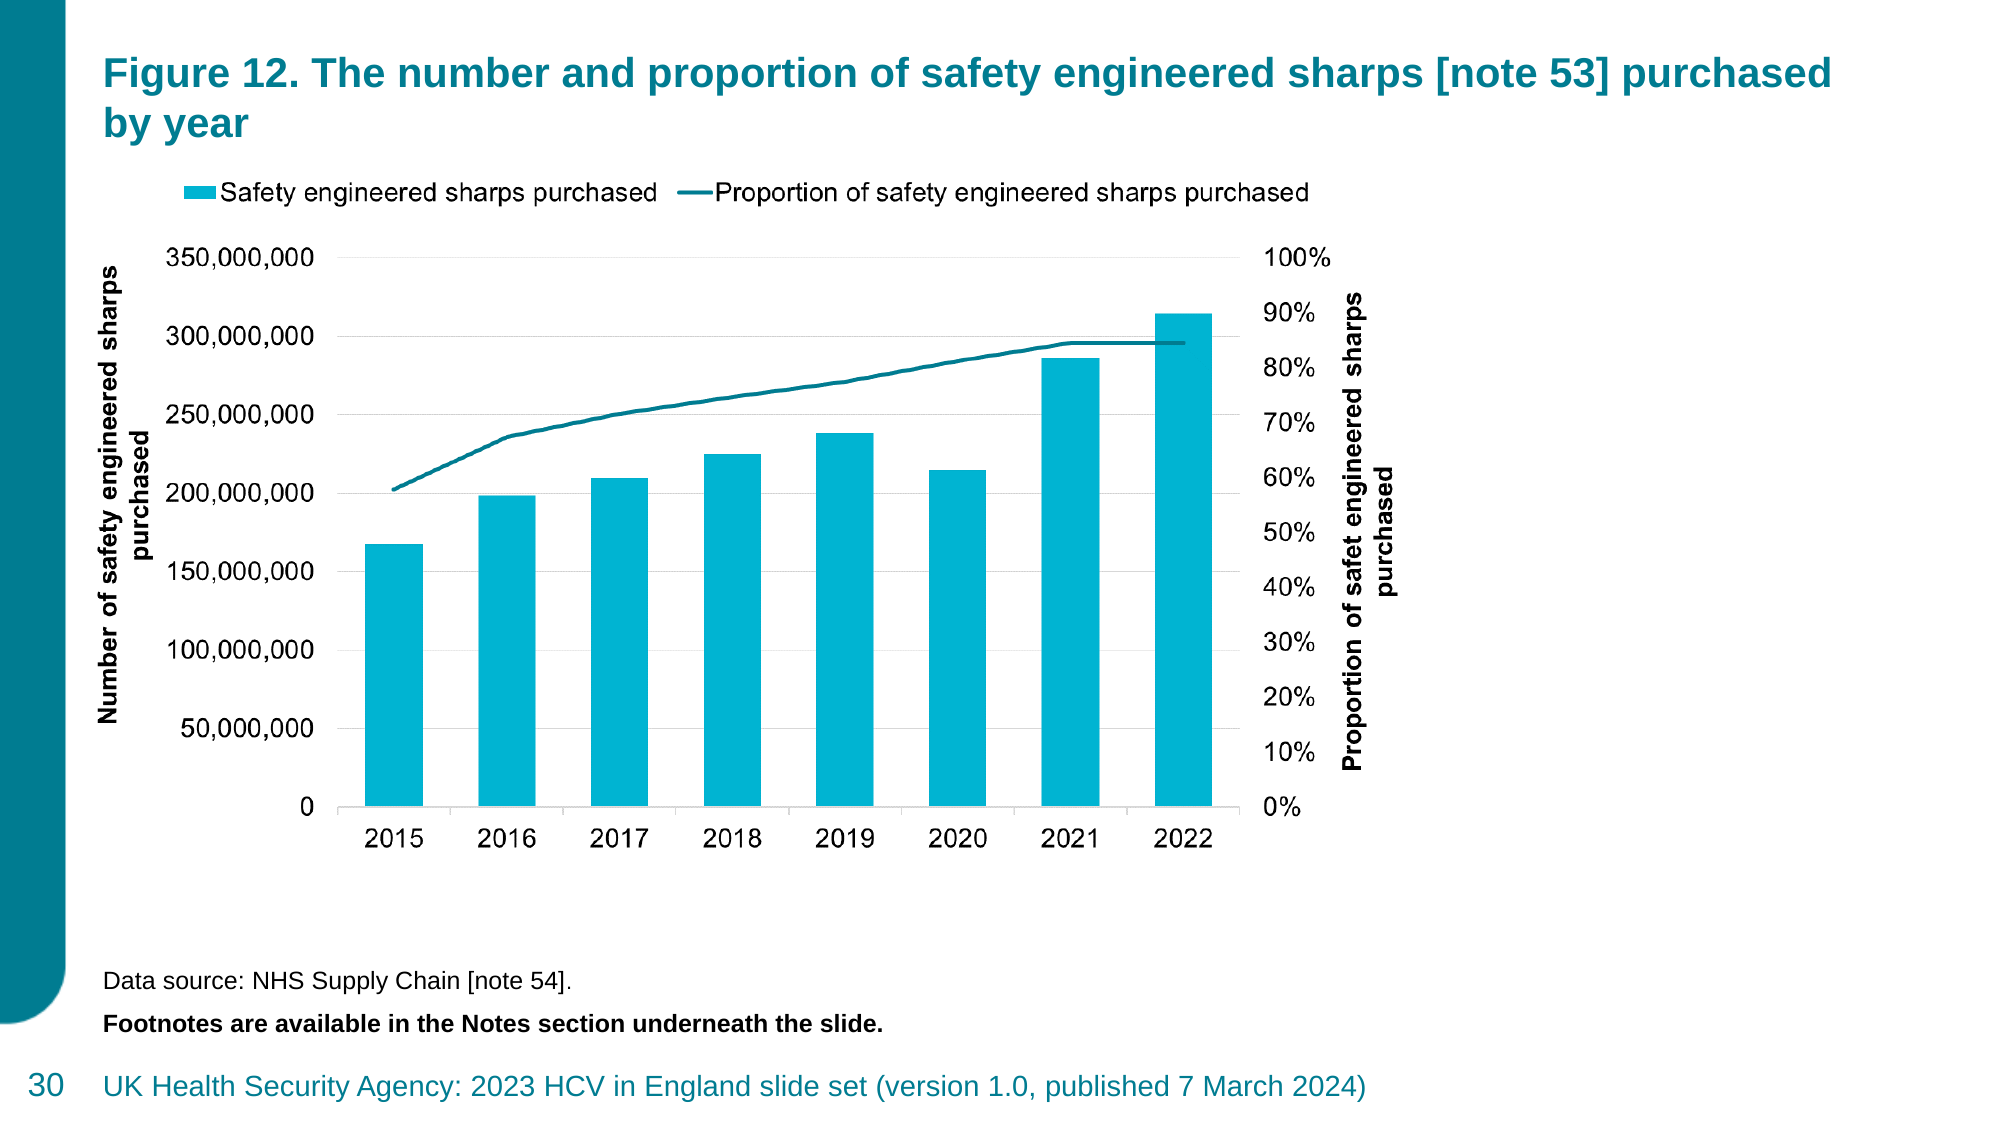

# Figure 12. The number and proportion of safety engineered sharps [note 53] purchased by year
Data source: NHS Supply Chain [note 54].
Footnotes are available in the Notes section underneath the slide.
UK Health Security Agency: 2023 HCV in England slide set (version 1.0, published 7 March 2024)
28